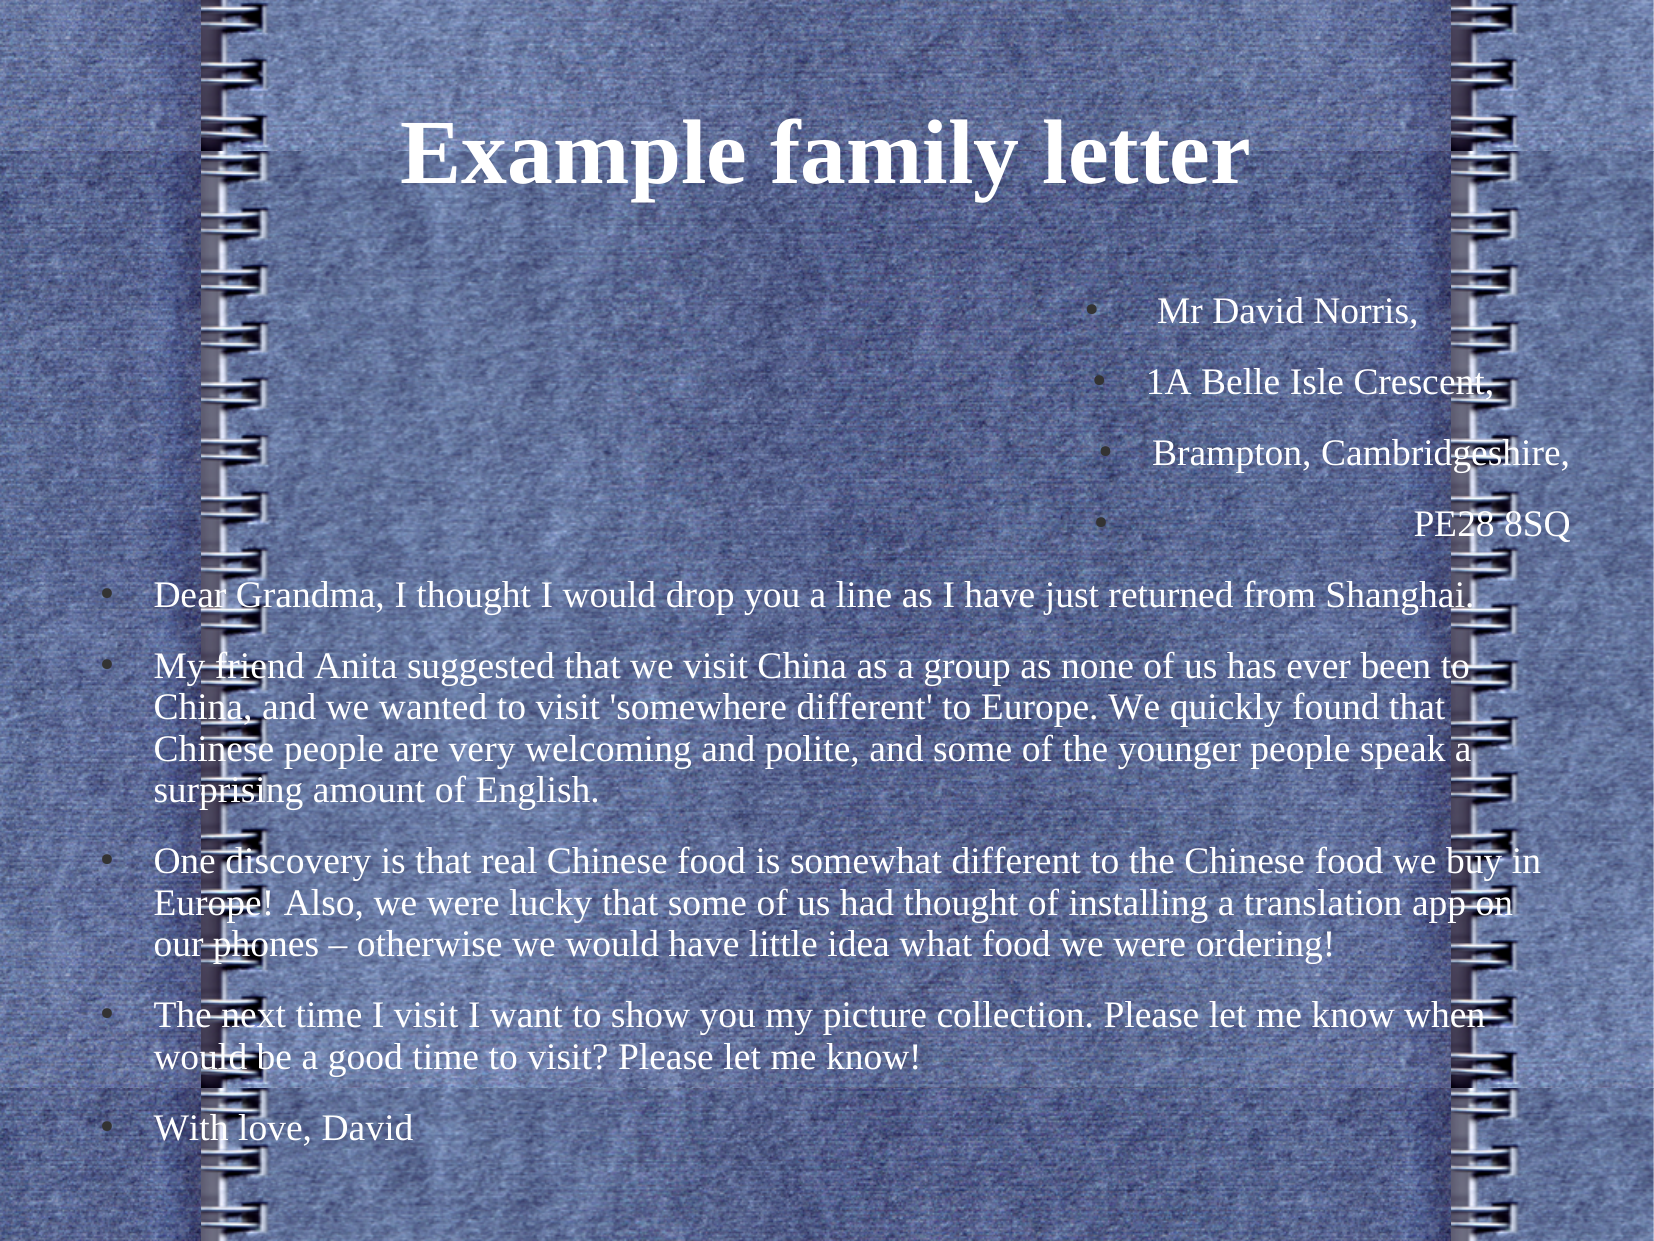

# Example family letter
 Mr David Norris,
1A Belle Isle Crescent,
Brampton, Cambridgeshire,
 PE28 8SQ
Dear Grandma, I thought I would drop you a line as I have just returned from Shanghai.
My friend Anita suggested that we visit China as a group as none of us has ever been to China, and we wanted to visit 'somewhere different' to Europe. We quickly found that Chinese people are very welcoming and polite, and some of the younger people speak a surprising amount of English.
One discovery is that real Chinese food is somewhat different to the Chinese food we buy in Europe! Also, we were lucky that some of us had thought of installing a translation app on our phones – otherwise we would have little idea what food we were ordering!
The next time I visit I want to show you my picture collection. Please let me know when would be a good time to visit? Please let me know!
With love, David